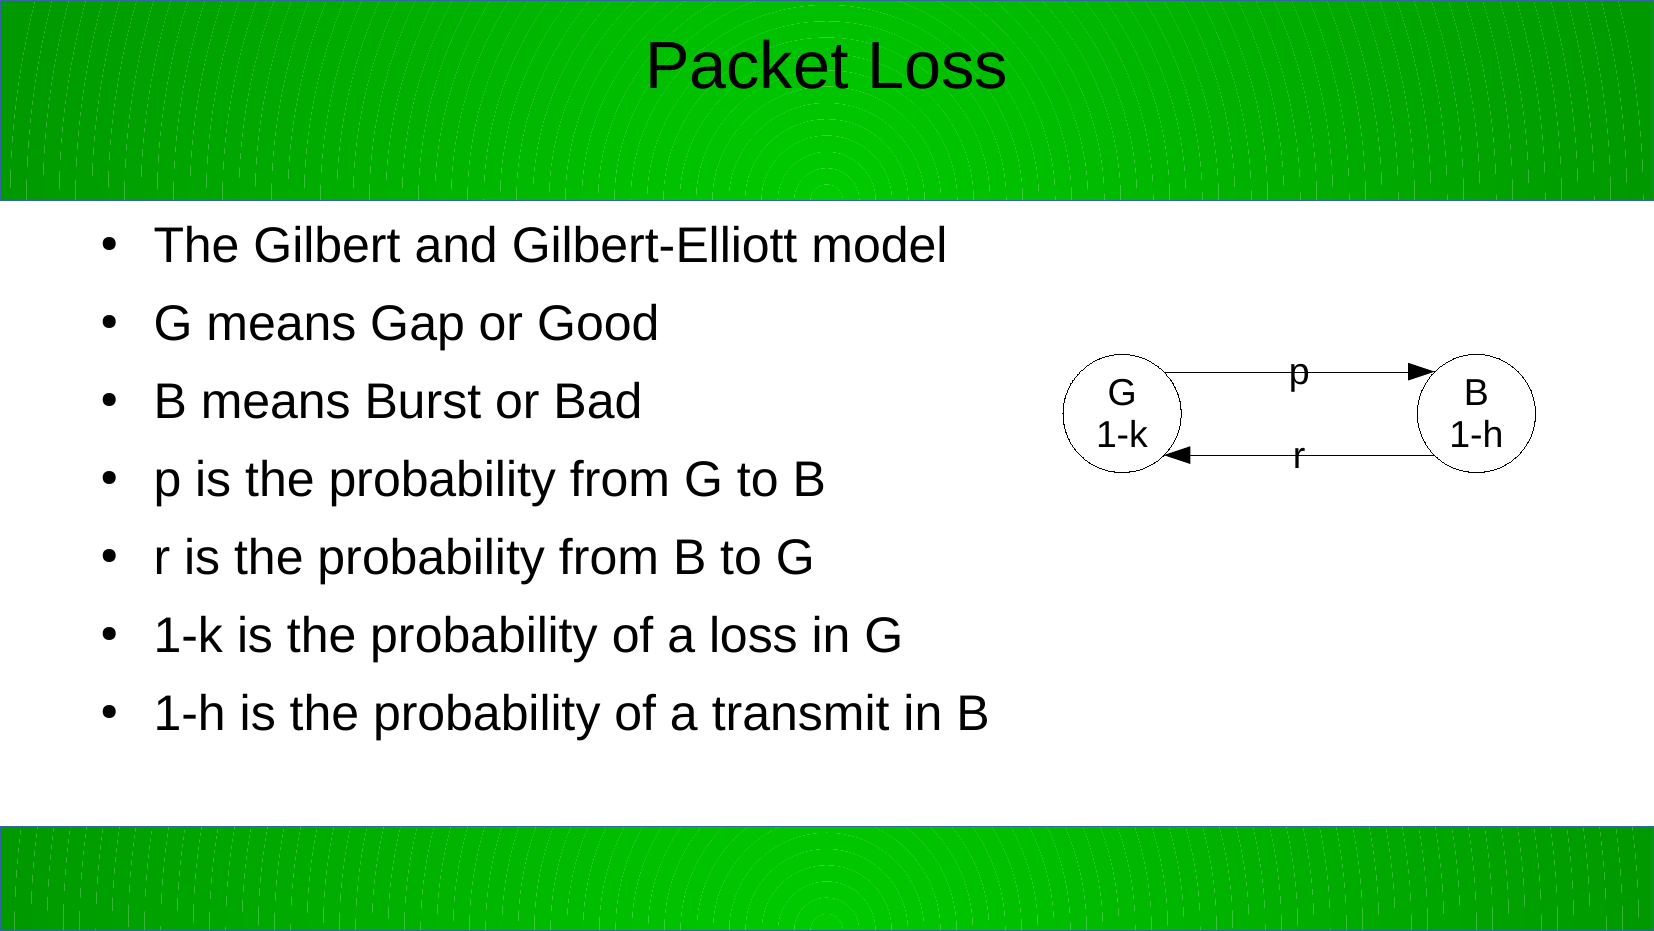

# Packet Loss
The Gilbert and Gilbert-Elliott model
G means Gap or Good
B means Burst or Bad
p is the probability from G to B
r is the probability from B to G
1-k is the probability of a loss in G
1-h is the probability of a transmit in B
G
1-k
B
1-h